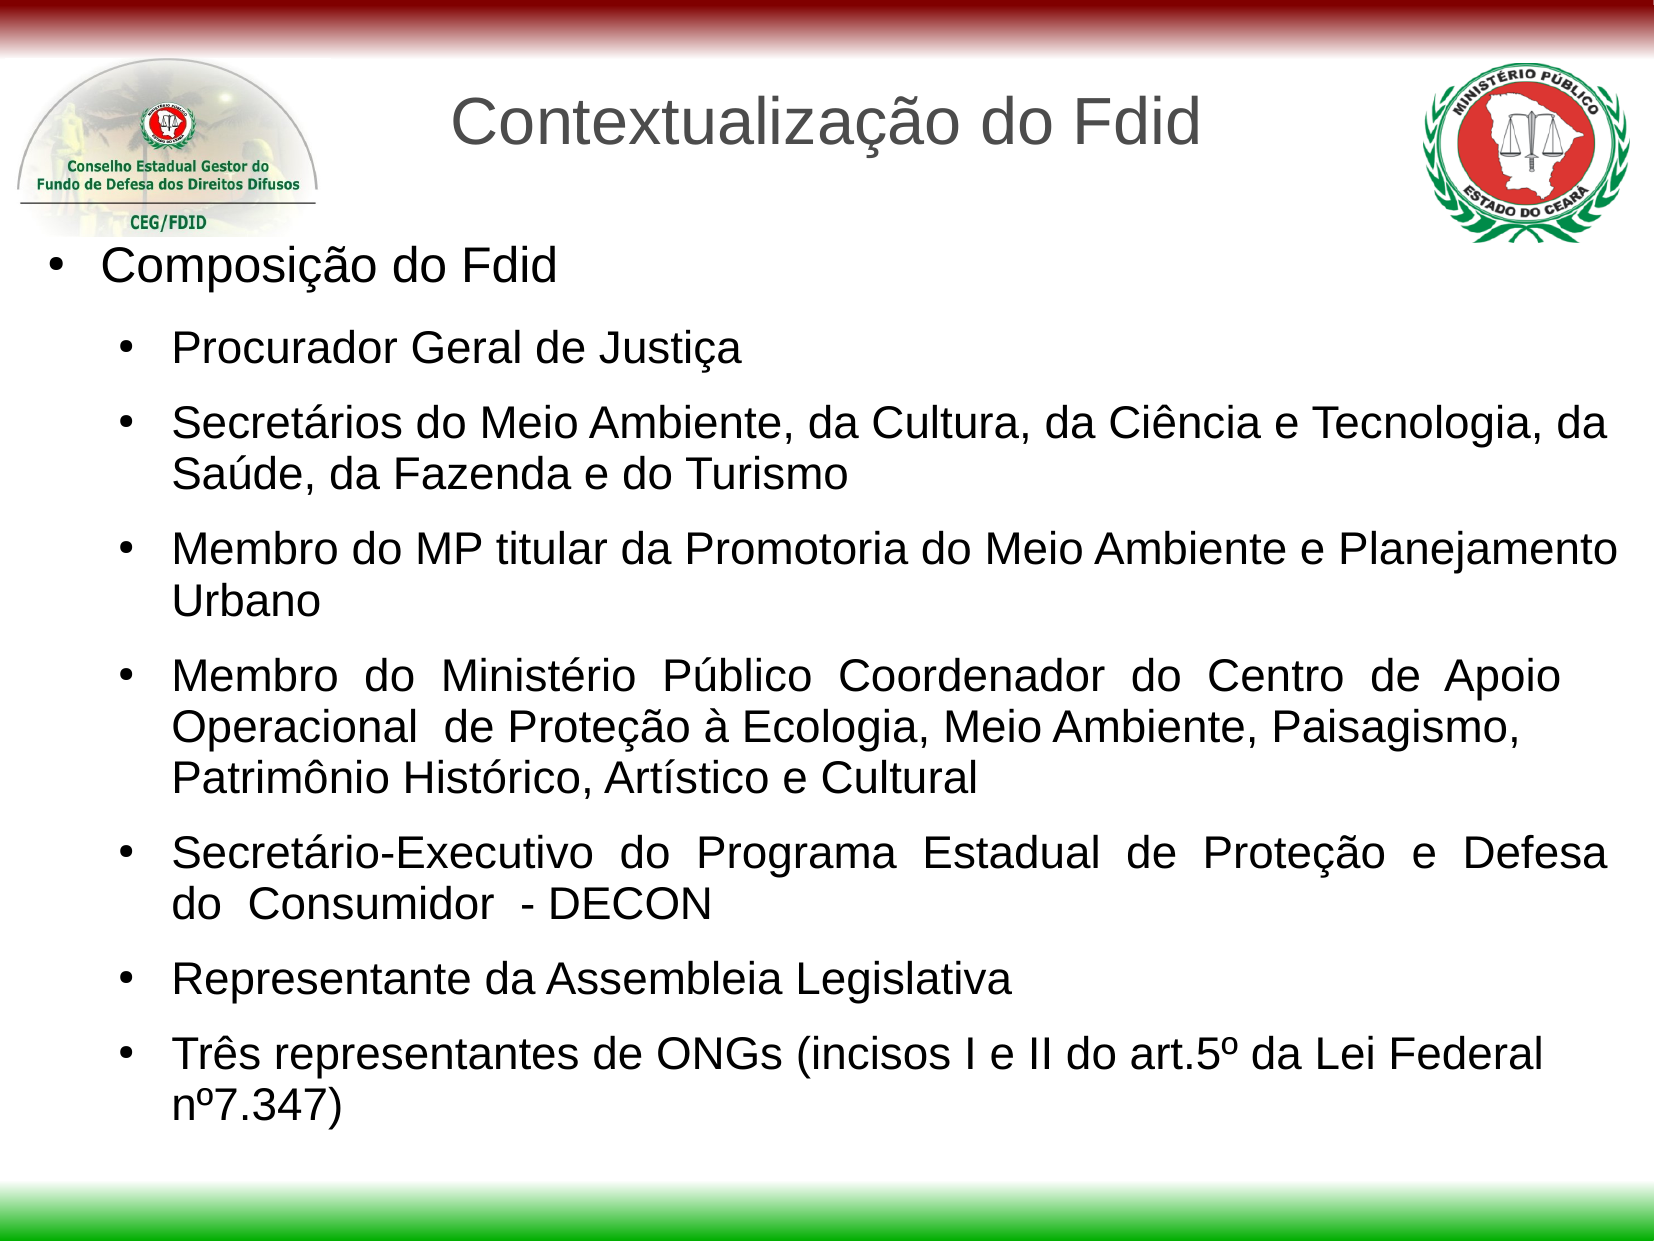

# Contextualização do Fdid
Composição do Fdid
Procurador Geral de Justiça
Secretários do Meio Ambiente, da Cultura, da Ciência e Tecnologia, da Saúde, da Fazenda e do Turismo
Membro do MP titular da Promotoria do Meio Ambiente e Planejamento Urbano
Membro do Ministério Público Coordenador do Centro de Apoio Operacional de Proteção à Ecologia, Meio Ambiente, Paisagismo, Patrimônio Histórico, Artístico e Cultural
Secretário-Executivo do Programa Estadual de Proteção e Defesa do Consumidor - DECON
Representante da Assembleia Legislativa
Três representantes de ONGs (incisos I e II do art.5º da Lei Federal nº7.347)